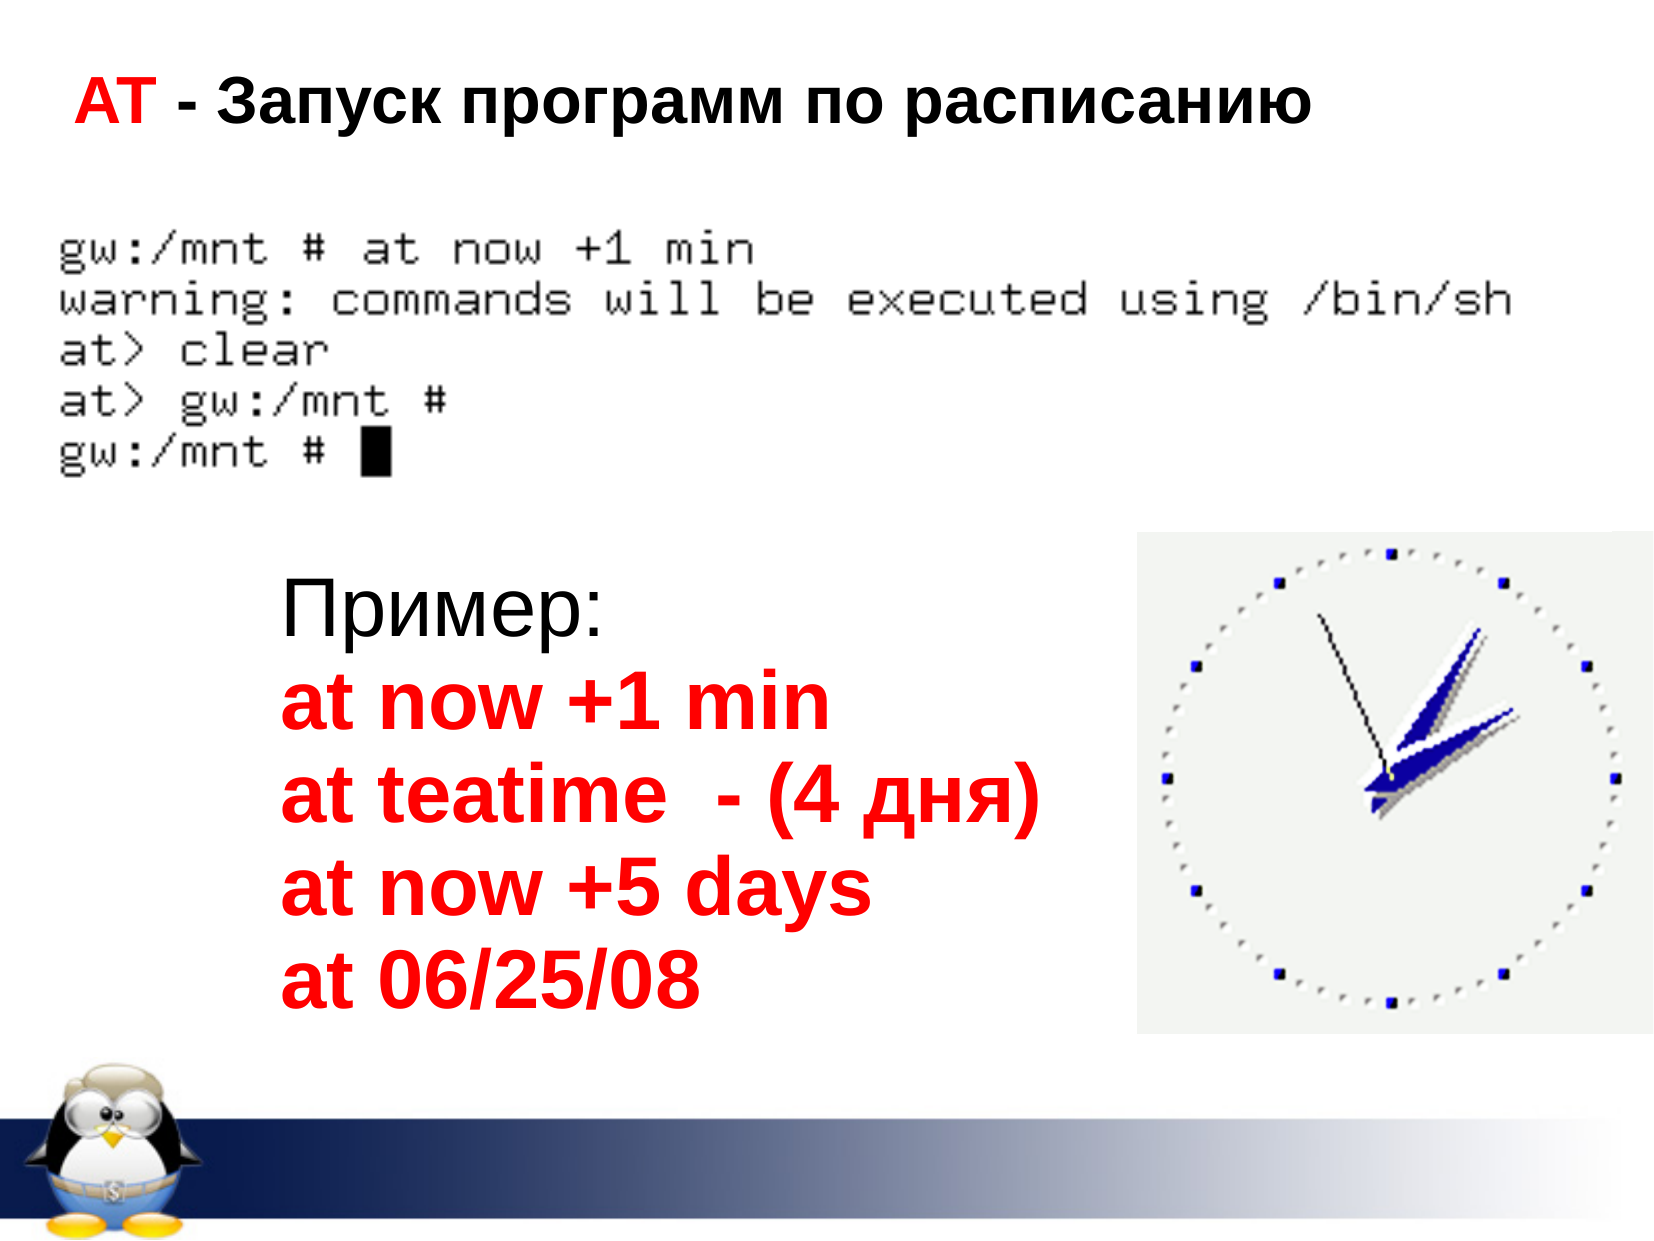

AT - Запуск программ по расписанию
Пример:
at now +1 min
at teatime - (4 дня)
at now +5 days
at 06/25/08